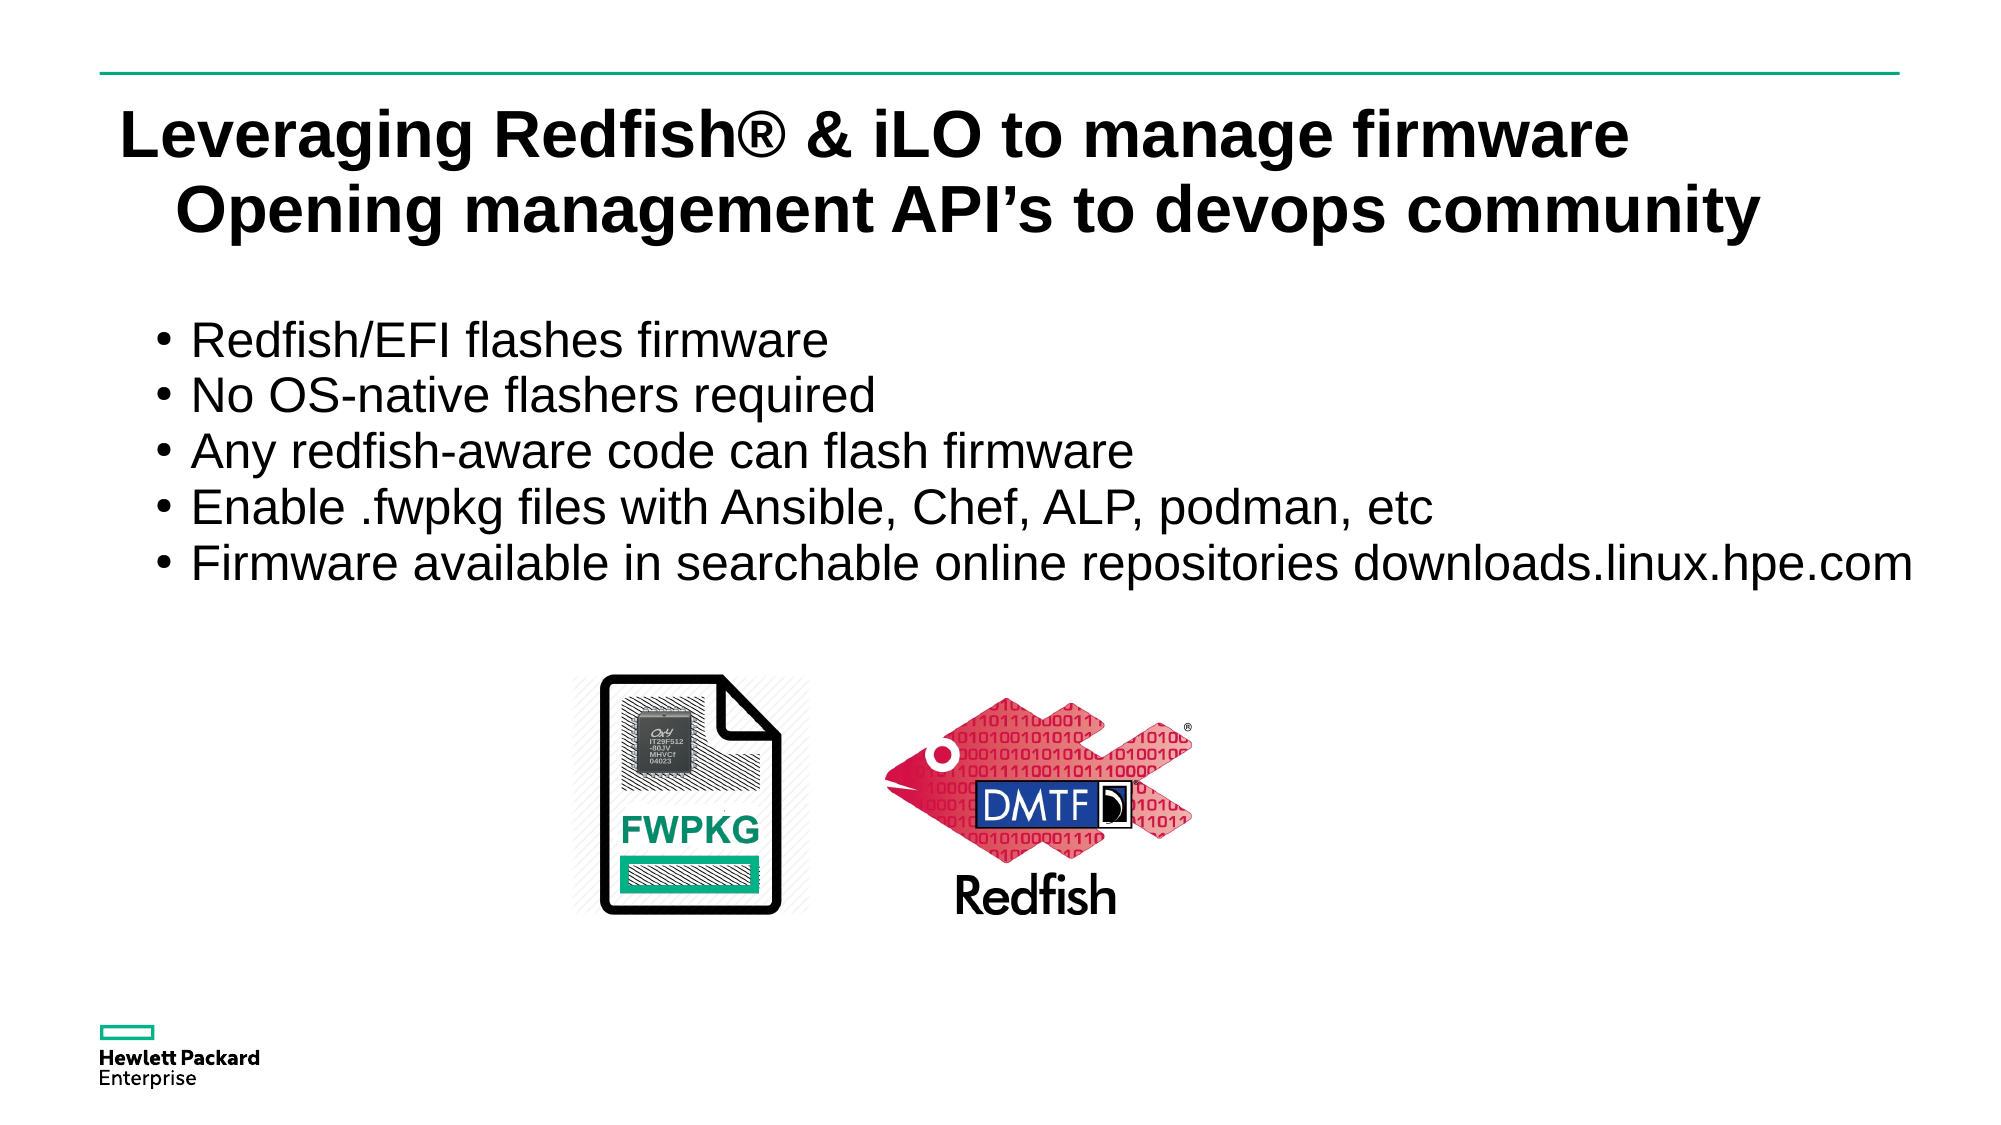

Leveraging Redfish® & iLO to manage firmware
 Opening management API’s to devops community
Redfish/EFI flashes firmware
No OS-native flashers required
Any redfish-aware code can flash firmware
Enable .fwpkg files with Ansible, Chef, ALP, podman, etc
Firmware available in searchable online repositories downloads.linux.hpe.com